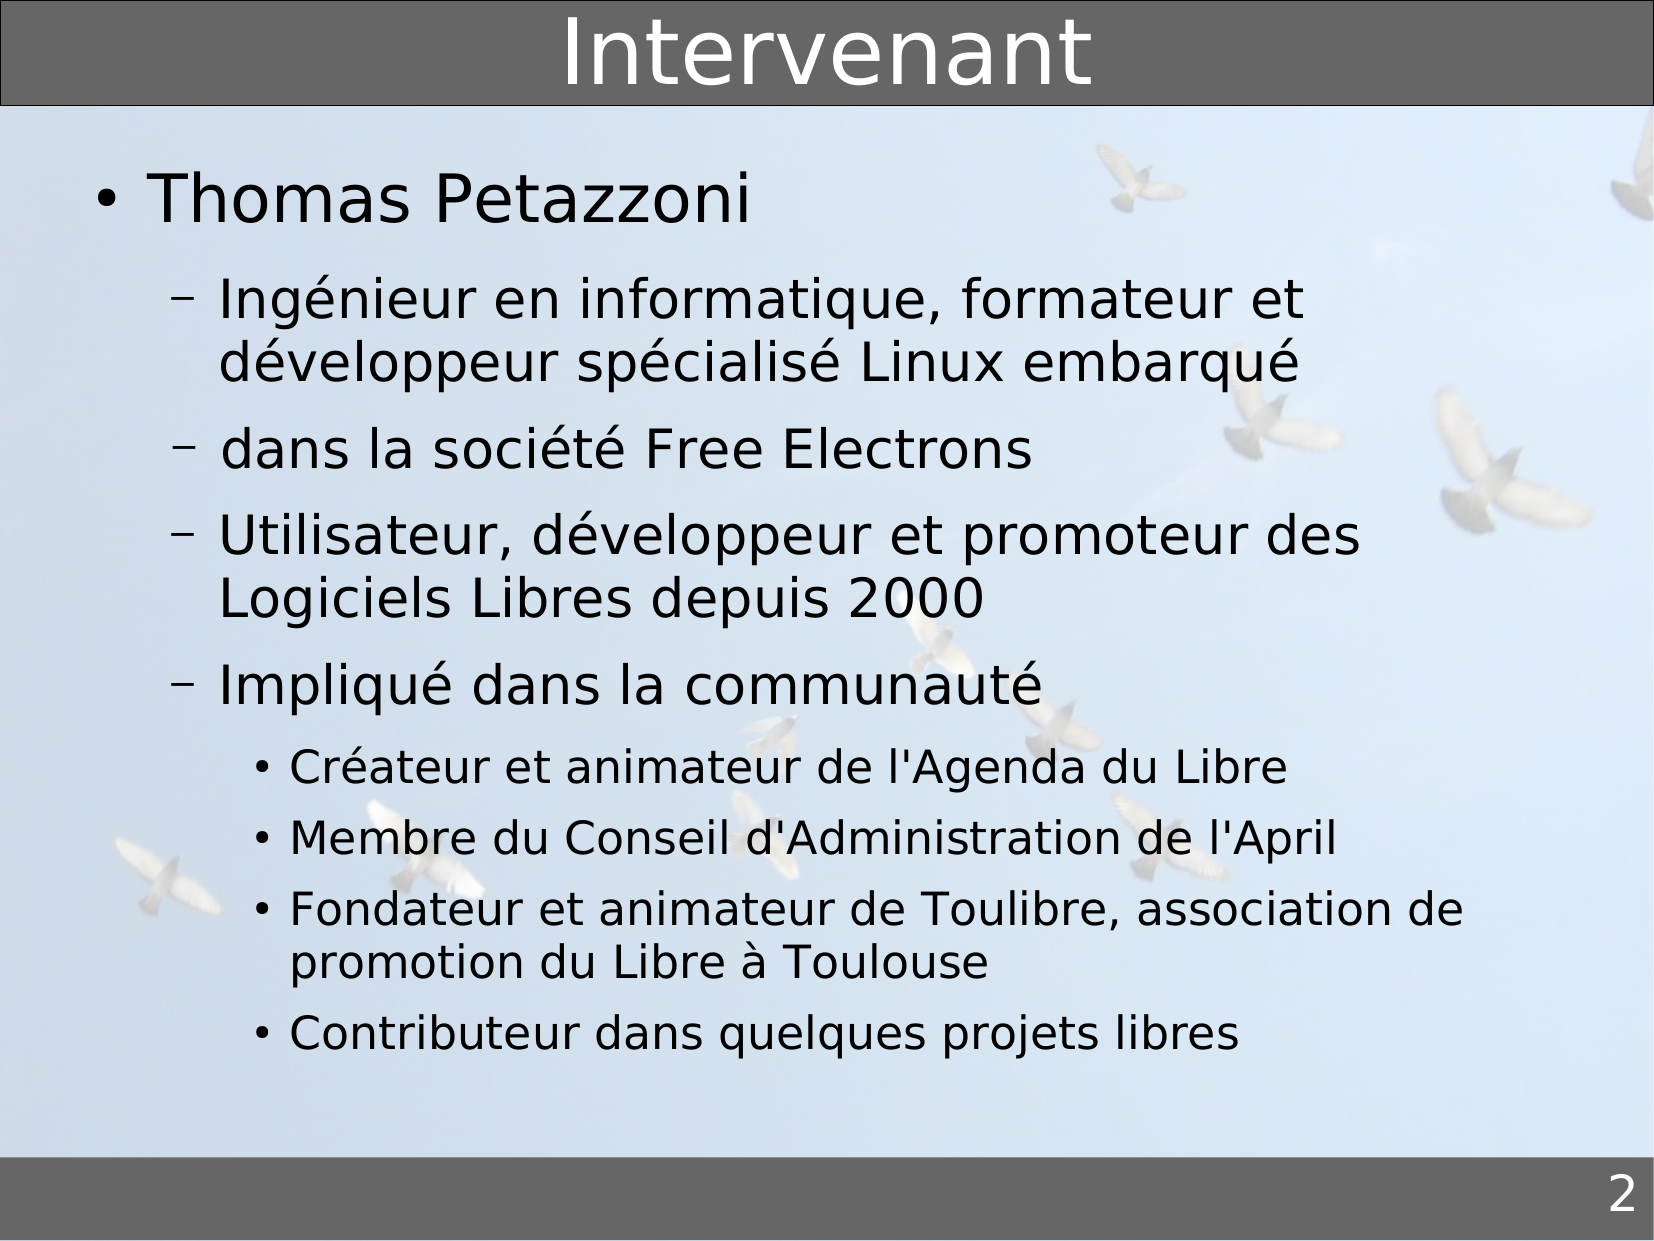

# Intervenant
Thomas Petazzoni
Ingénieur en informatique, formateur et développeur spécialisé Linux embarqué
dans la société Free Electrons
Utilisateur, développeur et promoteur des Logiciels Libres depuis 2000
Impliqué dans la communauté
Créateur et animateur de l'Agenda du Libre
Membre du Conseil d'Administration de l'April
Fondateur et animateur de Toulibre, association de promotion du Libre à Toulouse
Contributeur dans quelques projets libres